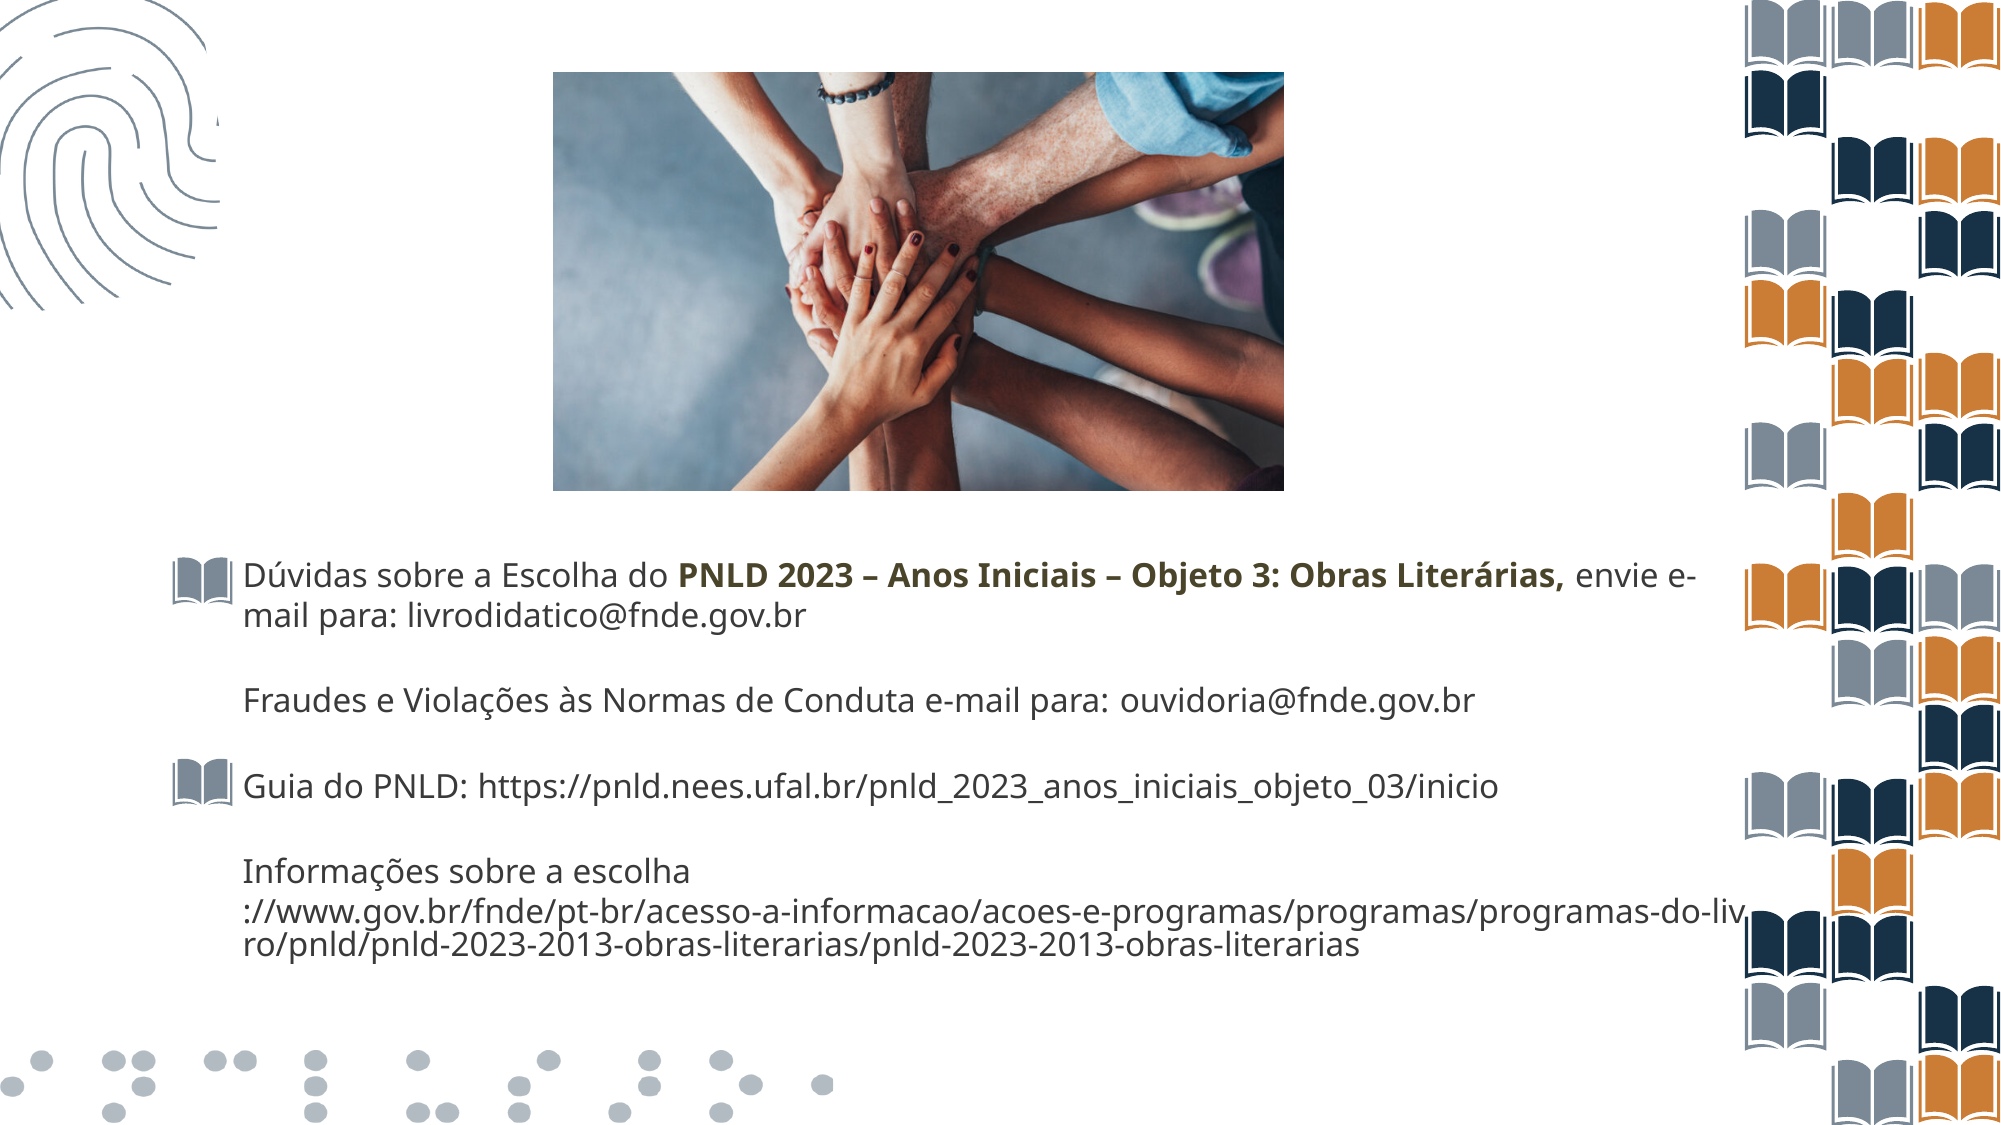

Dúvidas sobre a Escolha do PNLD 2023 – Anos Iniciais – Objeto 3: Obras Literárias, envie e-mail para: livrodidatico@fnde.gov.br
Fraudes e Violações às Normas de Conduta e-mail para: ouvidoria@fnde.gov.br
Guia do PNLD: https://pnld.nees.ufal.br/pnld_2023_anos_iniciais_objeto_03/inicio
Informações sobre a escolha://www.gov.br/fnde/pt-br/acesso-a-informacao/acoes-e-programas/programas/programas-do-livro/pnld/pnld-2023-2013-obras-literarias/pnld-2023-2013-obras-literarias